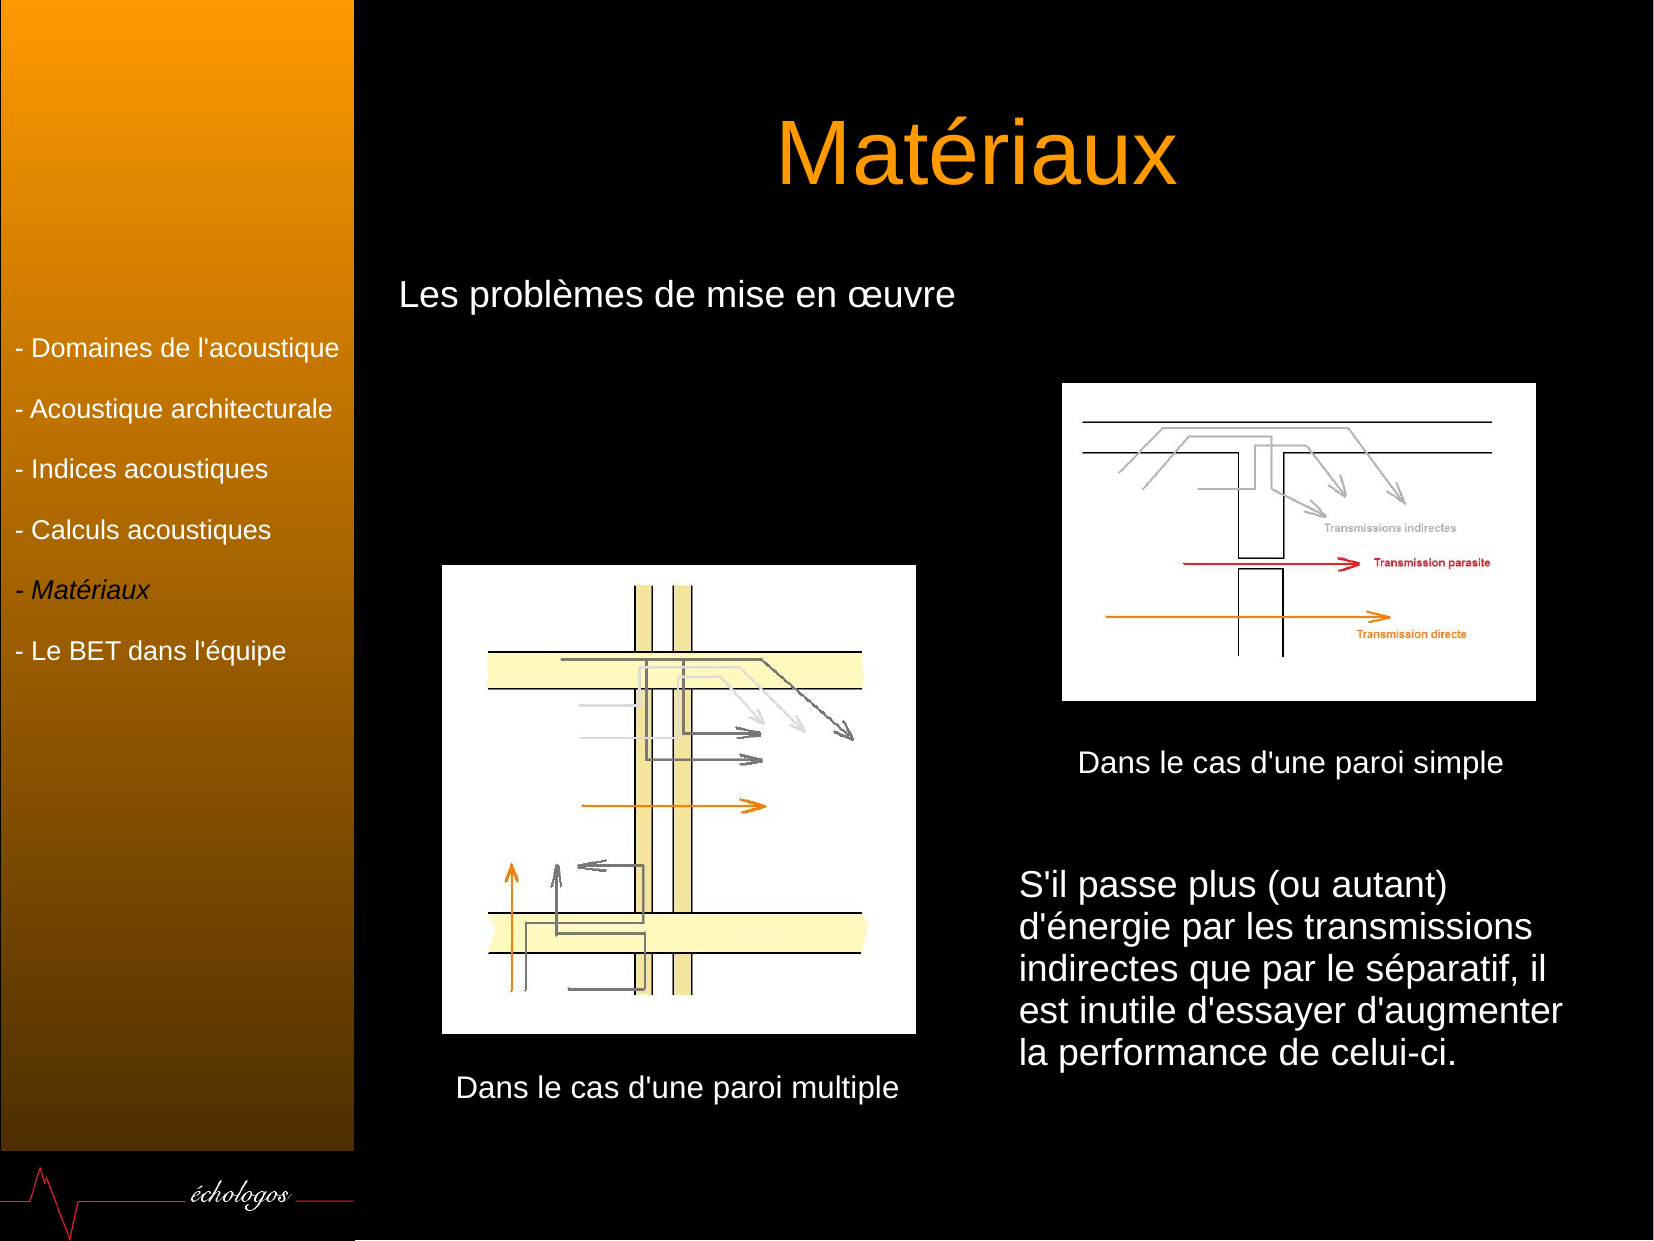

# Matériaux
Les problèmes de mise en œuvre
- Domaines de l'acoustique
- Acoustique architecturale
- Indices acoustiques
- Calculs acoustiques
- Matériaux
- Le BET dans l'équipe
Dans le cas d'une paroi simple
S'il passe plus (ou autant) d'énergie par les transmissions indirectes que par le séparatif, il est inutile d'essayer d'augmenter la performance de celui-ci.
Dans le cas d'une paroi multiple